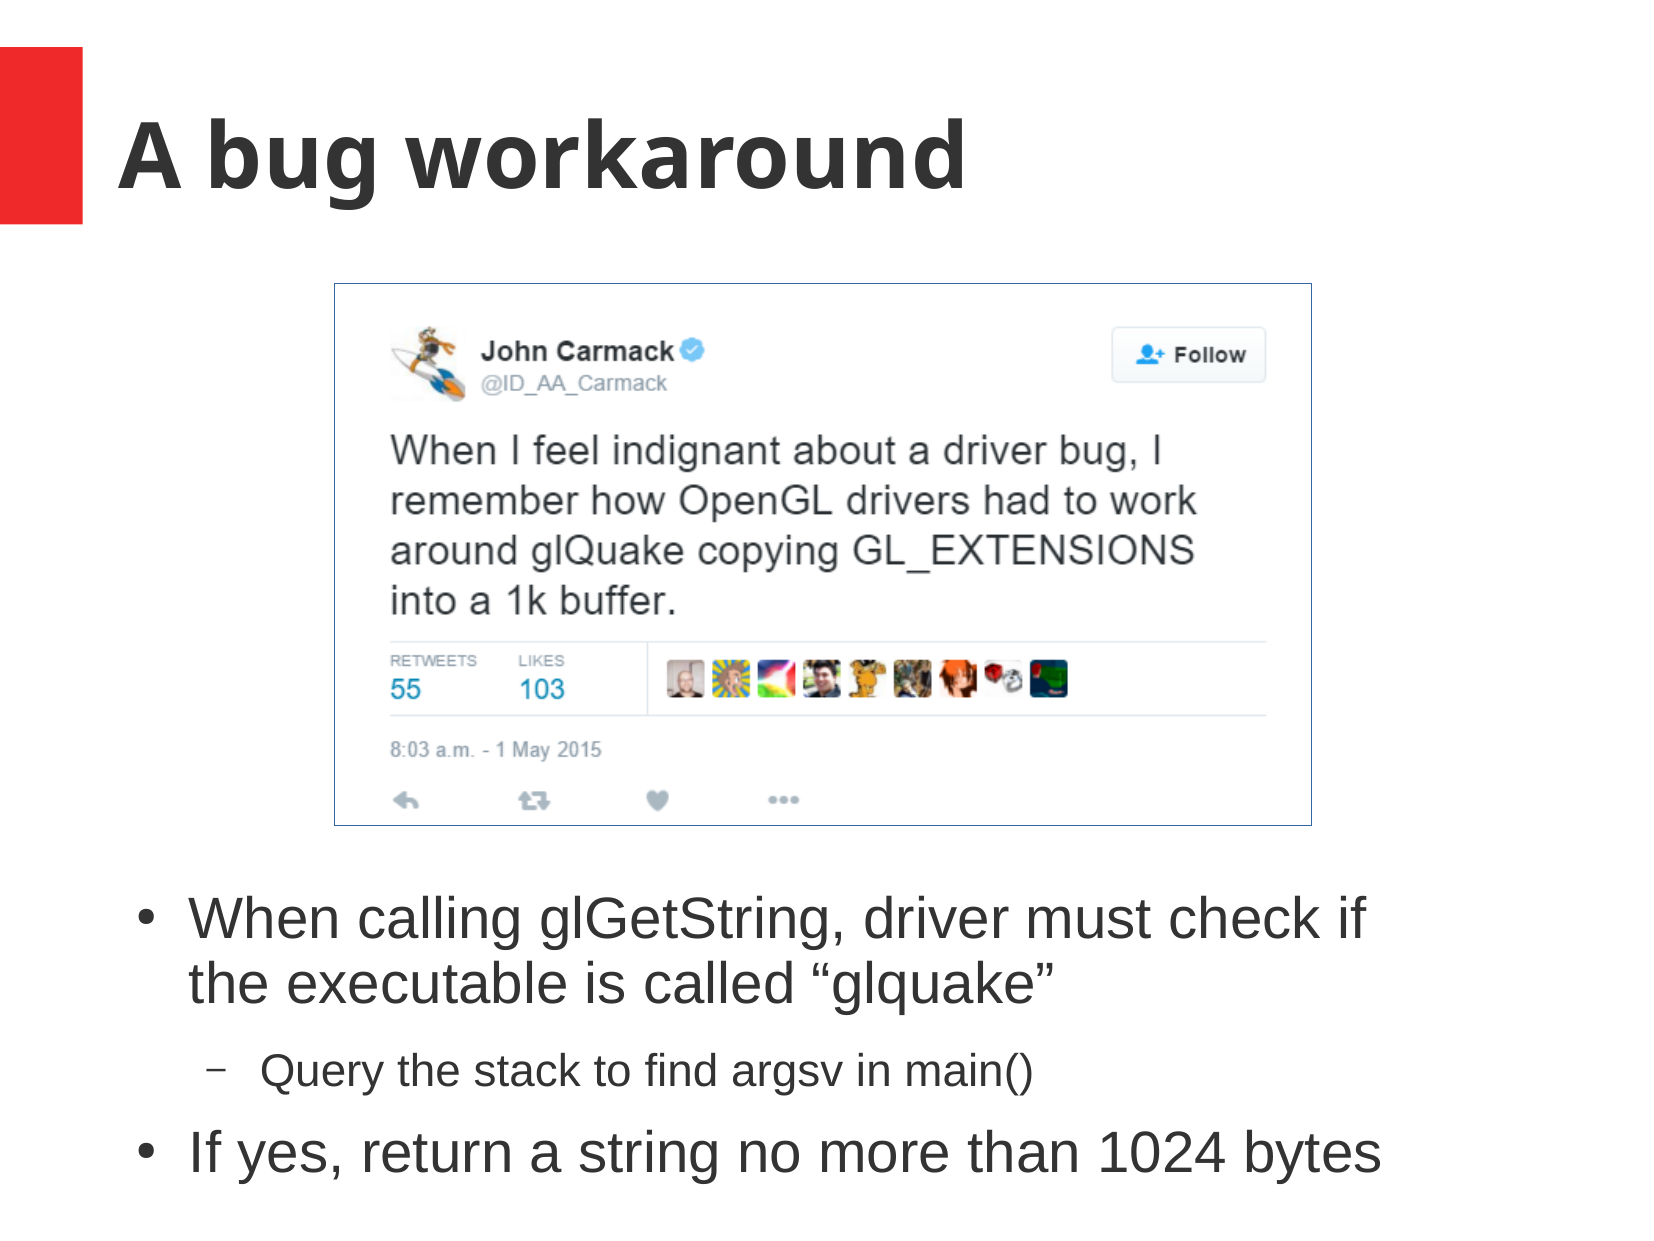

# A bug workaround
When calling glGetString, driver must check if
the executable is called “glquake”
Query the stack to find argsv in main()
If yes, return a string no more than 1024 bytes